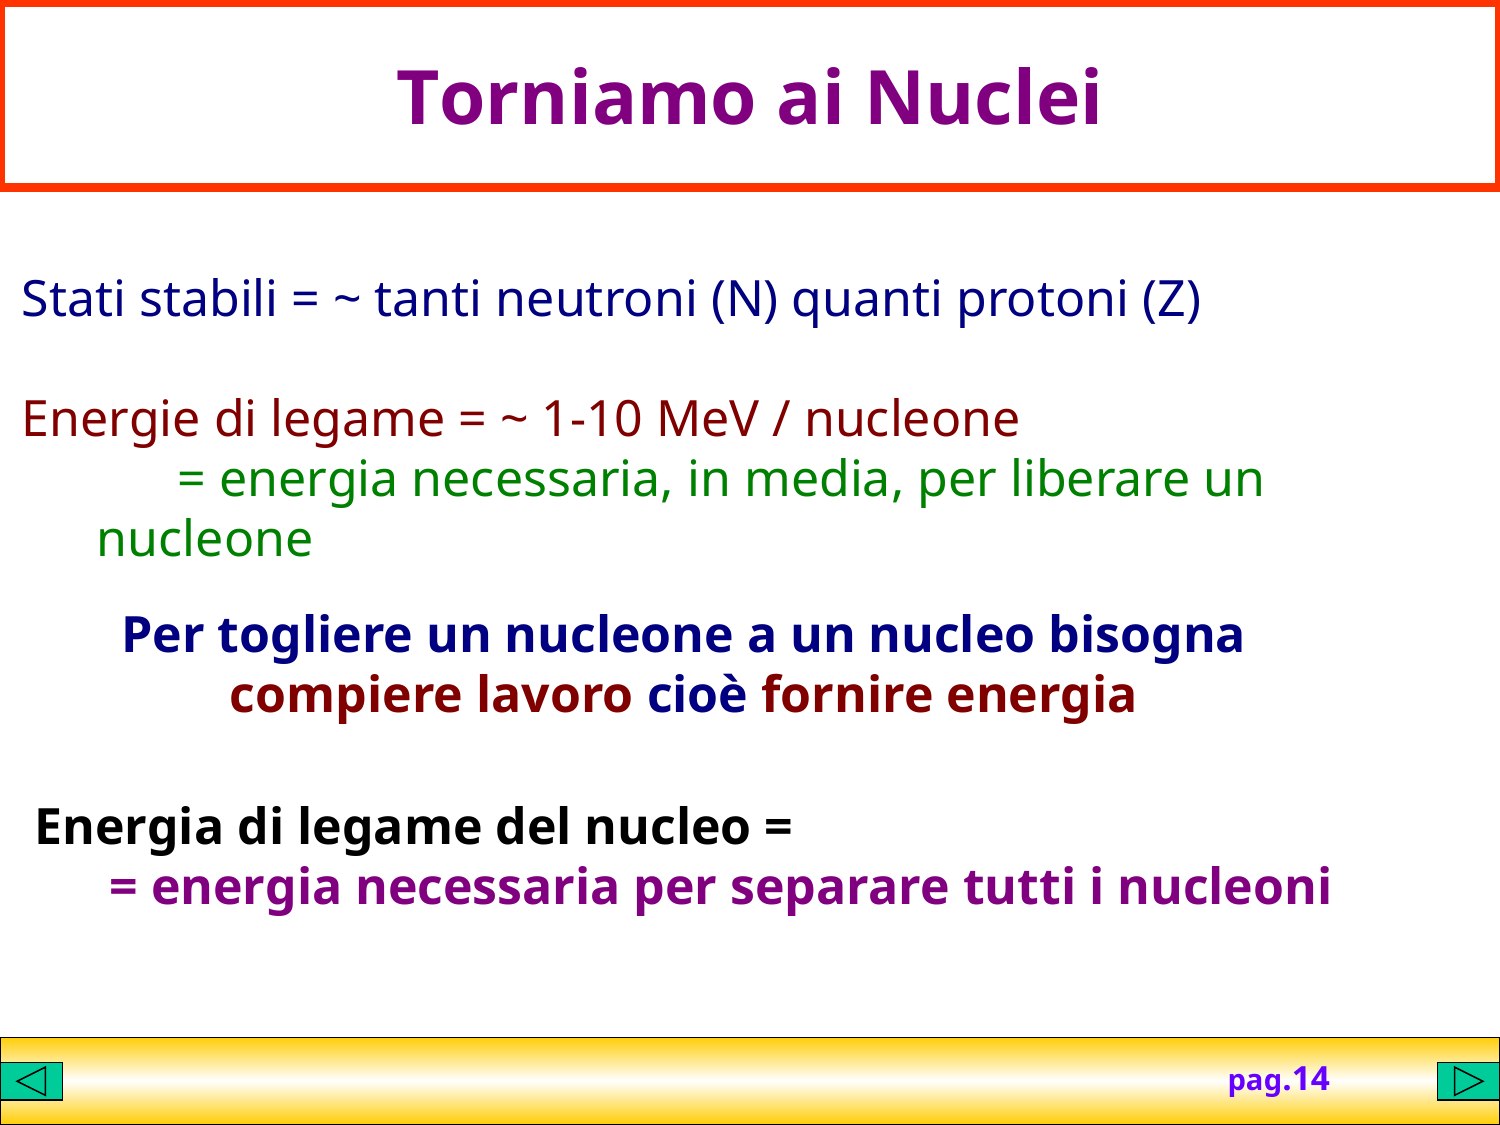

# Torniamo ai Nuclei
Stati stabili = ~ tanti neutroni (N) quanti protoni (Z)
Energie di legame = ~ 1-10 MeV / nucleone
 = energia necessaria, in media, per liberare un nucleone
Per togliere un nucleone a un nucleo bisogna
compiere lavoro cioè fornire energia
Energia di legame del nucleo =
 	= energia necessaria per separare tutti i nucleoni
14